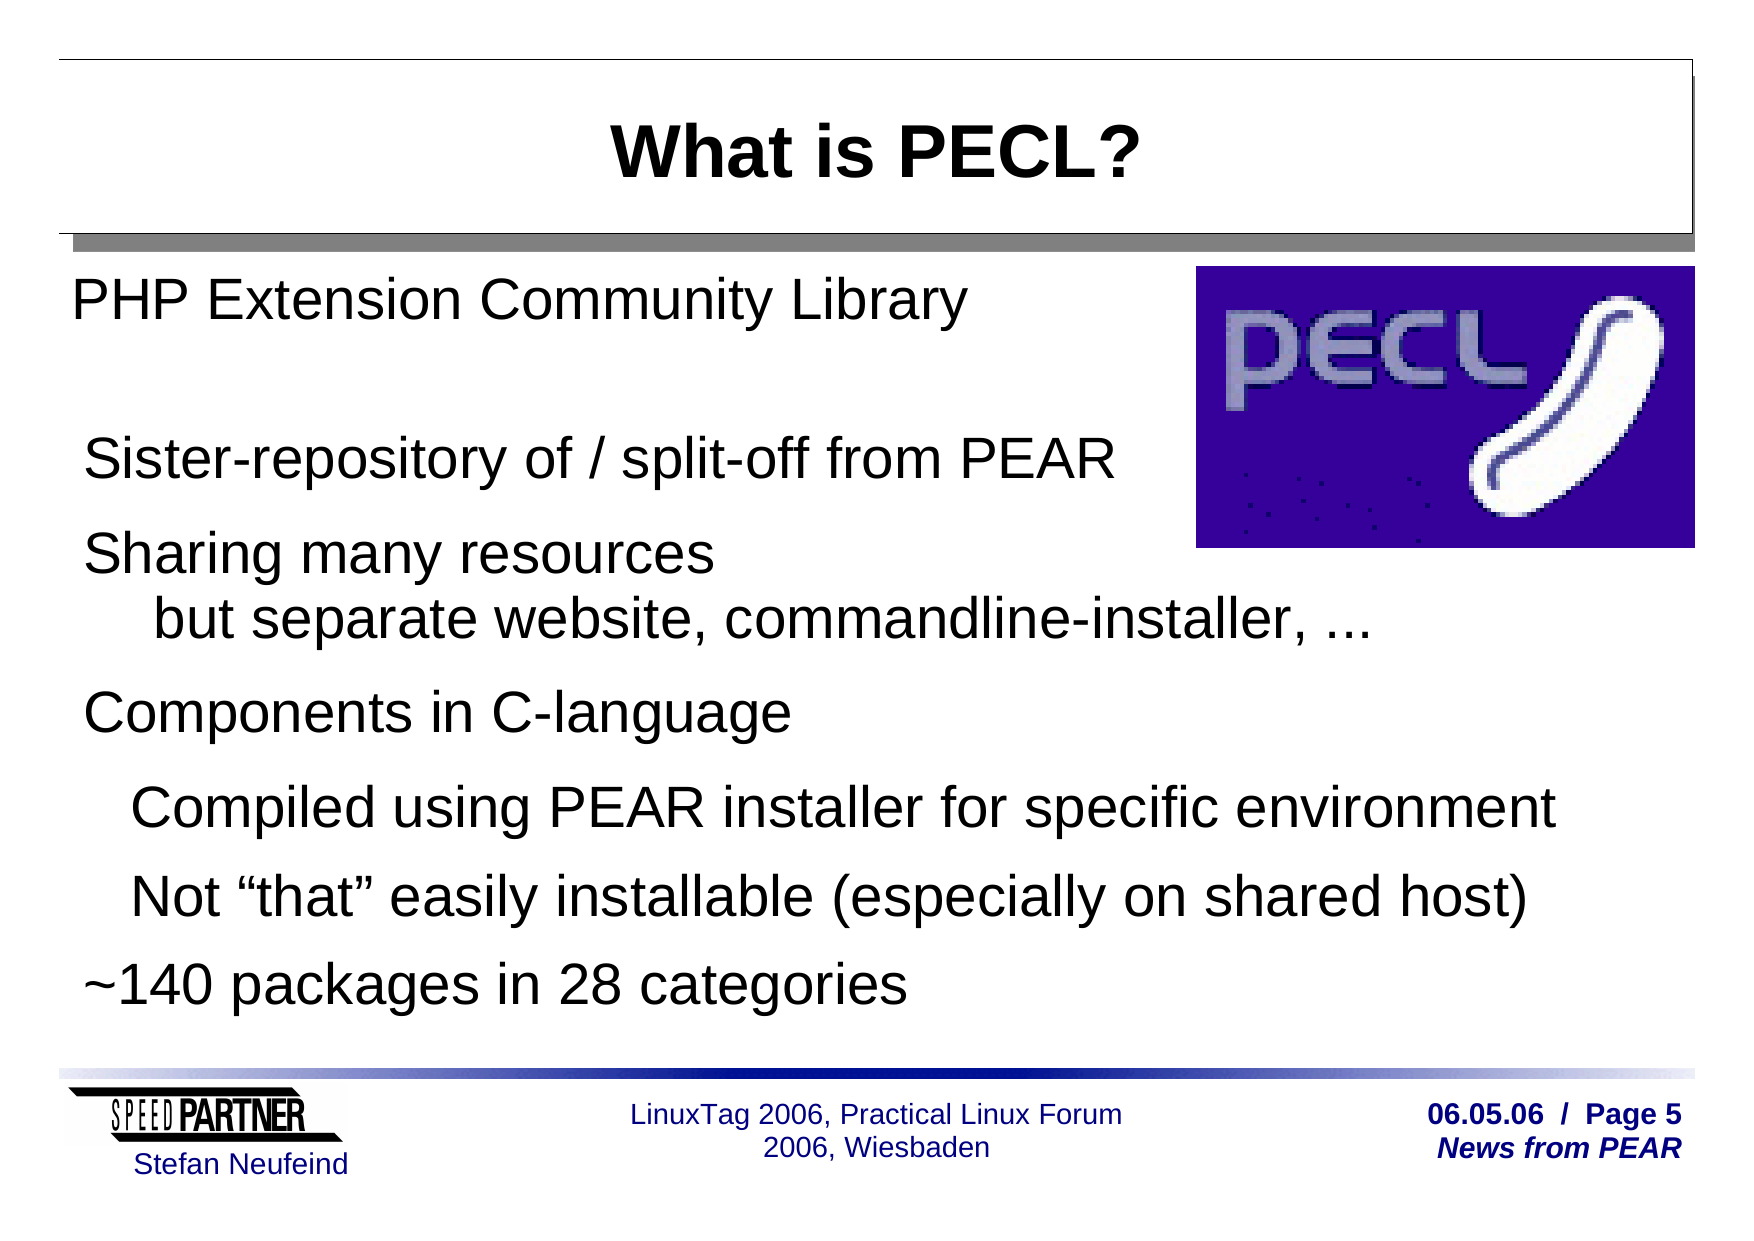

# What is PECL?
PHP Extension Community Library
Sister-repository of / split-off from PEAR
Sharing many resources
but separate website, commandline-installer, ...
Components in C-language
Compiled using PEAR installer for specific environment
Not “that” easily installable (especially on shared host)
~140 packages in 28 categories